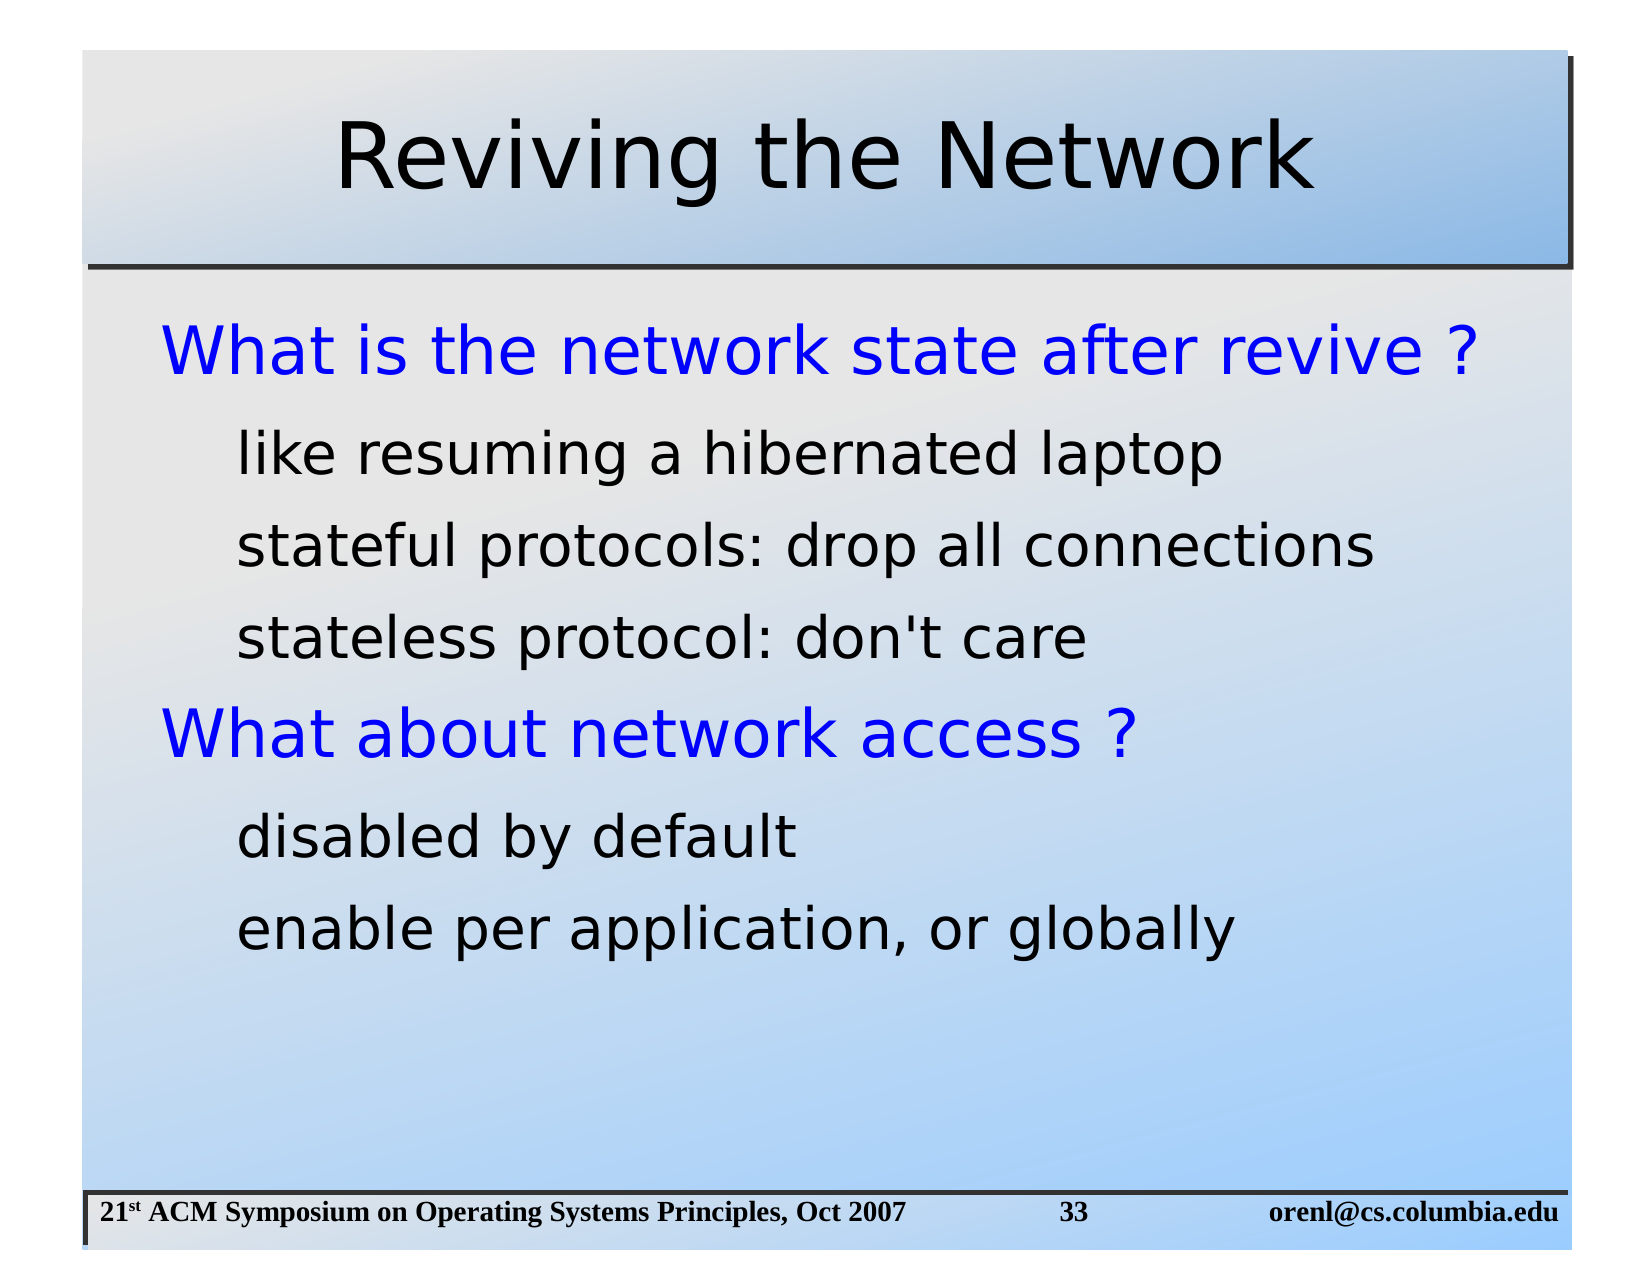

# Reviving the Network
What is the network state after revive ?
like resuming a hibernated laptop
stateful protocols: drop all connections
stateless protocol: don't care
What about network access ?
disabled by default
enable per application, or globally